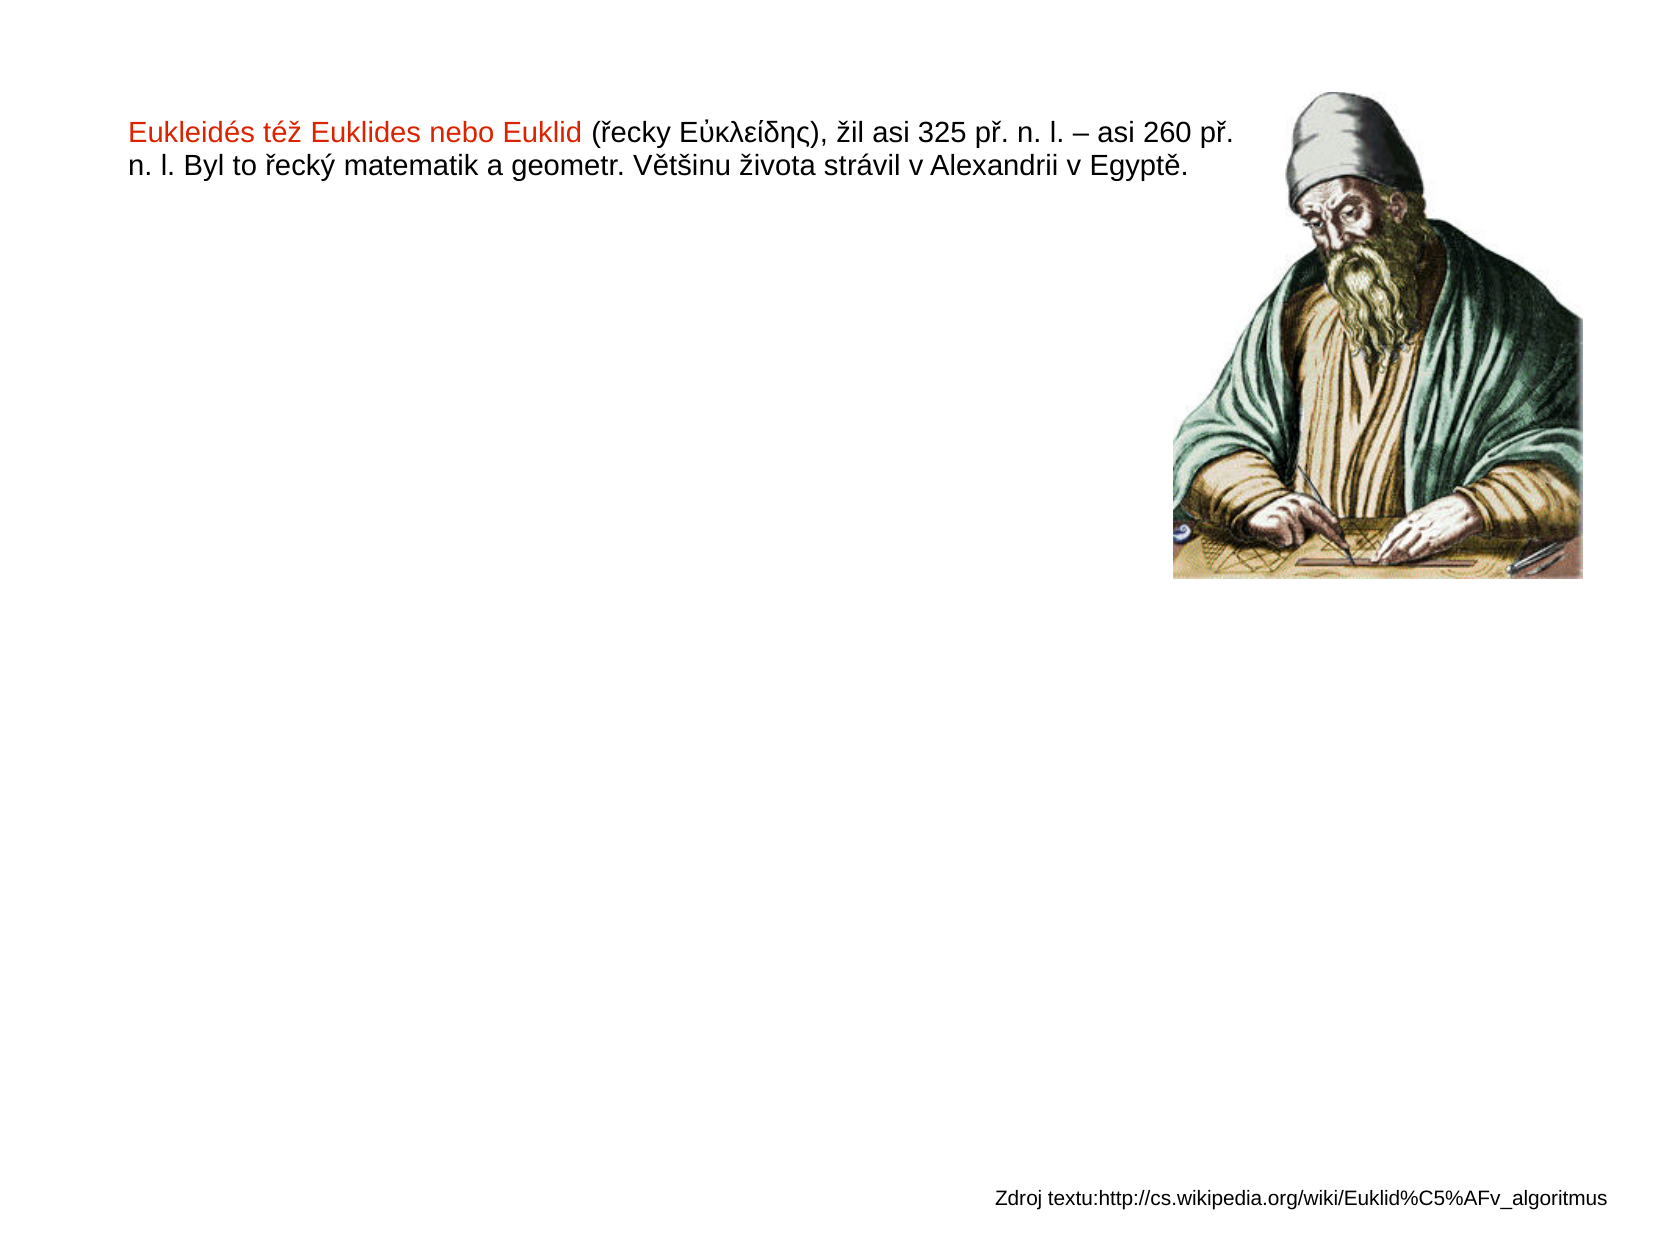

Eukleidés též Euklides nebo Euklid (řecky Εὐκλείδης), žil asi 325 př. n. l. – asi 260 př. n. l. Byl to řecký matematik a geometr. Většinu života strávil v Alexandrii v Egyptě.
Zdroj textu:http://cs.wikipedia.org/wiki/Euklid%C5%AFv_algoritmus